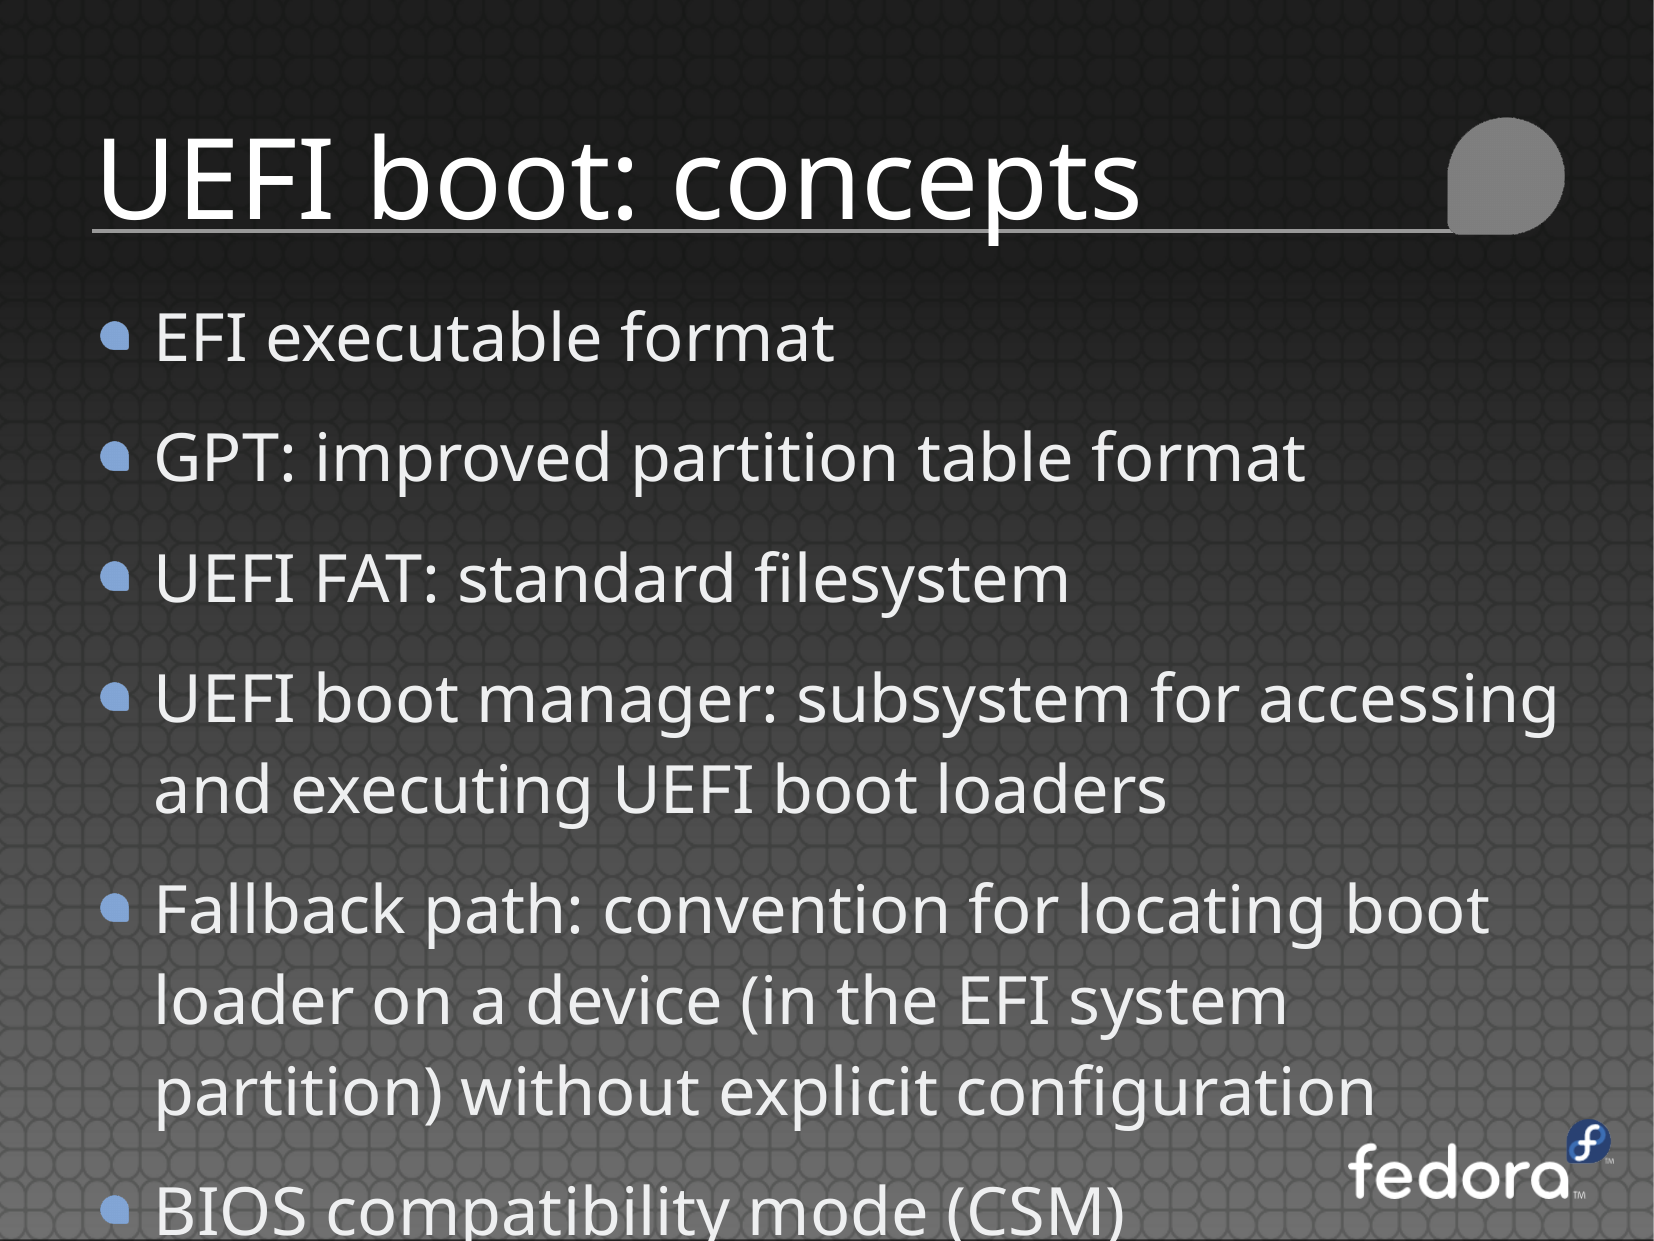

UEFI boot: concepts
# EFI executable format
GPT: improved partition table format
UEFI FAT: standard filesystem
UEFI boot manager: subsystem for accessing and executing UEFI boot loaders
Fallback path: convention for locating boot loader on a device (in the EFI system partition) without explicit configuration
BIOS compatibility mode (CSM)